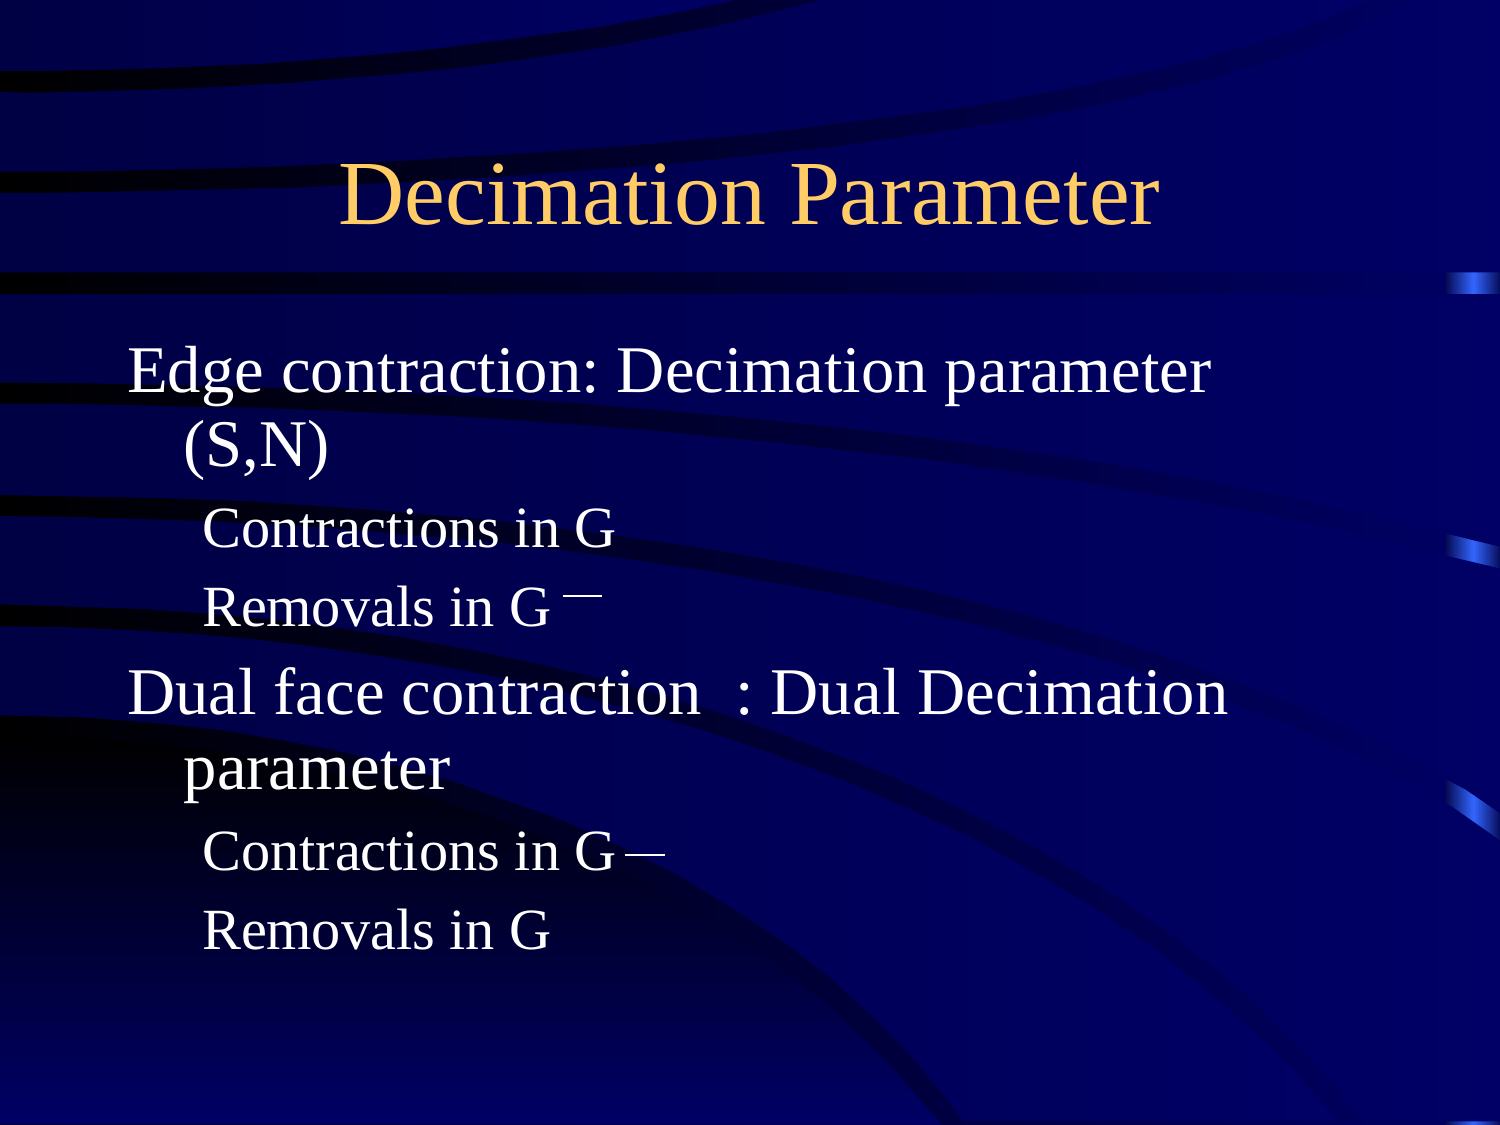

# Decimation Parameter
Edge contraction: Decimation parameter (S,N)
Contractions in G
Removals in G
Dual face contraction : Dual Decimation parameter
Contractions in G
Removals in G